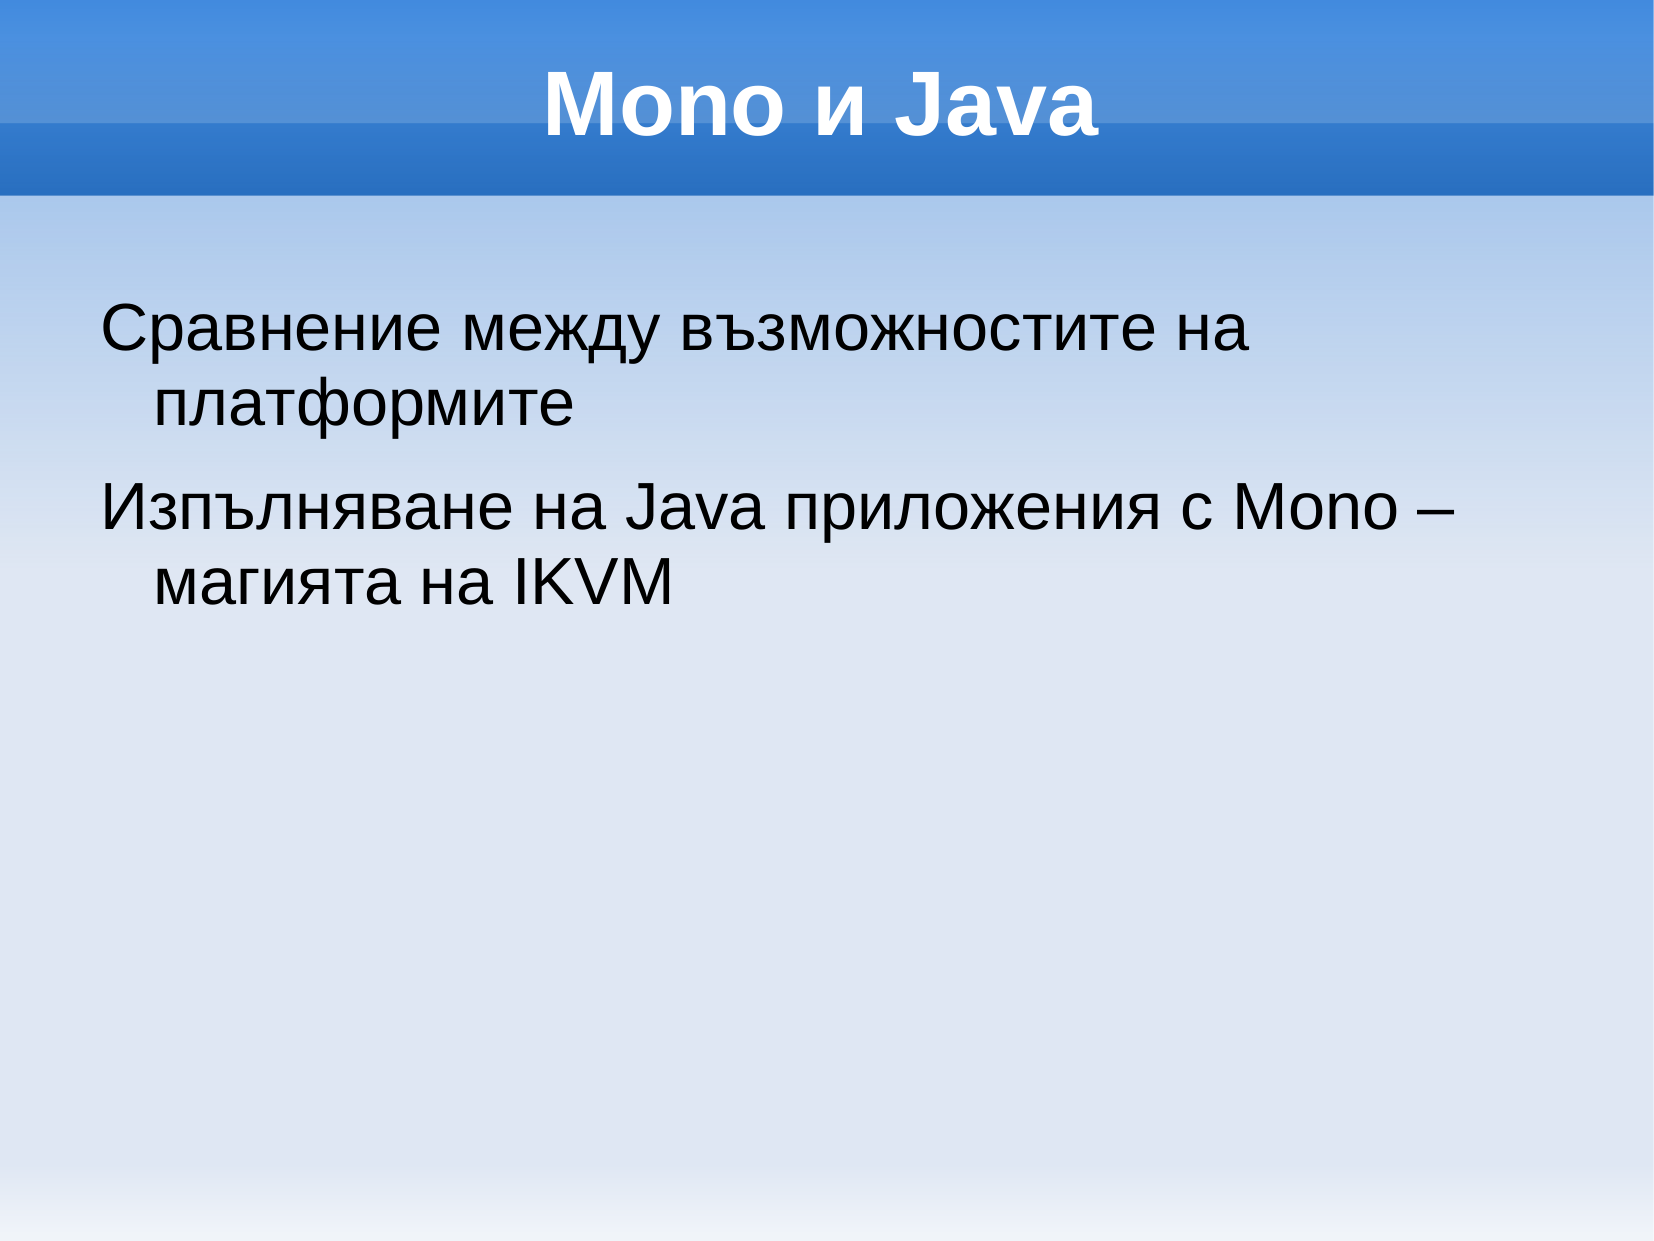

# Mono и Java
Сравнение между възможностите на платформите
Изпълняване на Java приложения с Mono – магията на IKVM